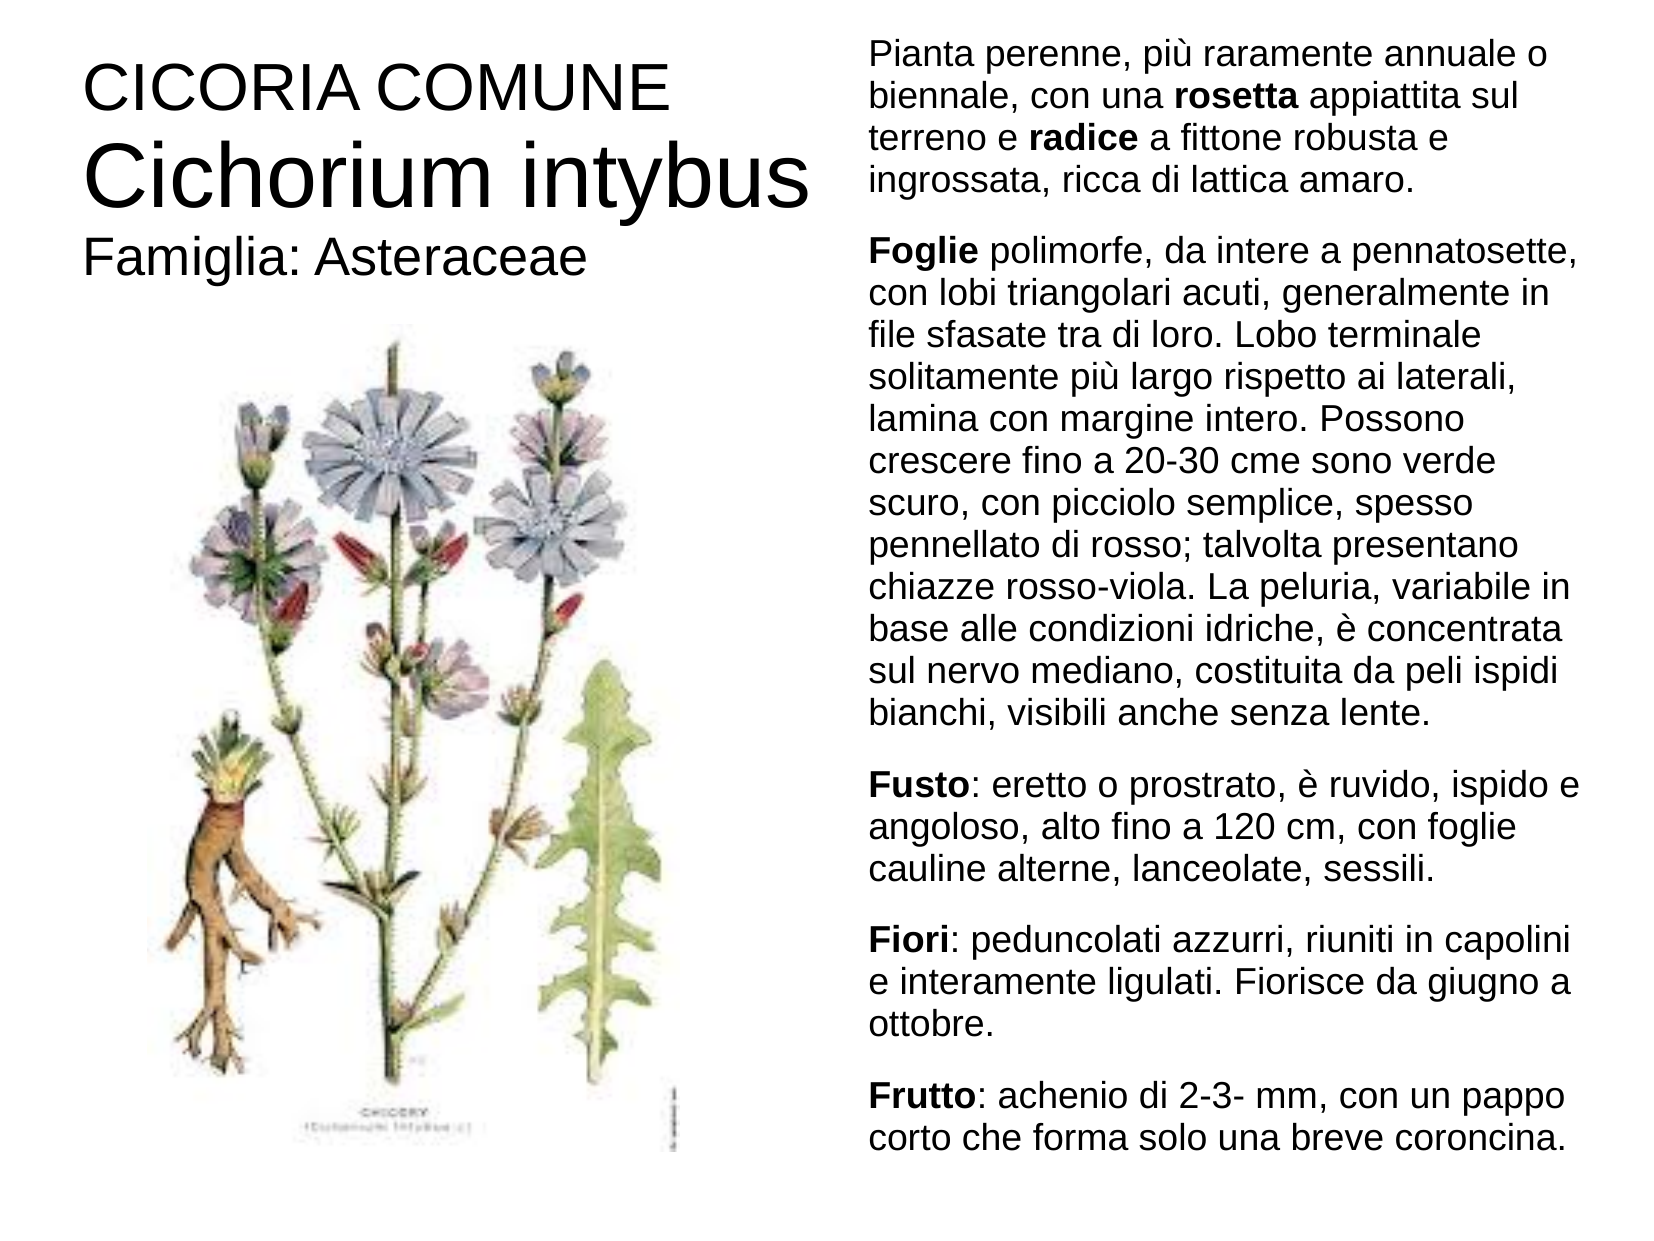

Pianta perenne, più raramente annuale o biennale, con una rosetta appiattita sul terreno e radice a fittone robusta e ingrossata, ricca di lattica amaro.
Foglie polimorfe, da intere a pennatosette, con lobi triangolari acuti, generalmente in file sfasate tra di loro. Lobo terminale solitamente più largo rispetto ai laterali, lamina con margine intero. Possono crescere fino a 20-30 cme sono verde scuro, con picciolo semplice, spesso pennellato di rosso; talvolta presentano chiazze rosso-viola. La peluria, variabile in base alle condizioni idriche, è concentrata sul nervo mediano, costituita da peli ispidi bianchi, visibili anche senza lente.
Fusto: eretto o prostrato, è ruvido, ispido e angoloso, alto fino a 120 cm, con foglie cauline alterne, lanceolate, sessili.
Fiori: peduncolati azzurri, riuniti in capolini e interamente ligulati. Fiorisce da giugno a ottobre.
Frutto: achenio di 2-3- mm, con un pappo corto che forma solo una breve coroncina.
# CICORIA COMUNE Cichorium intybus Famiglia: Asteraceae